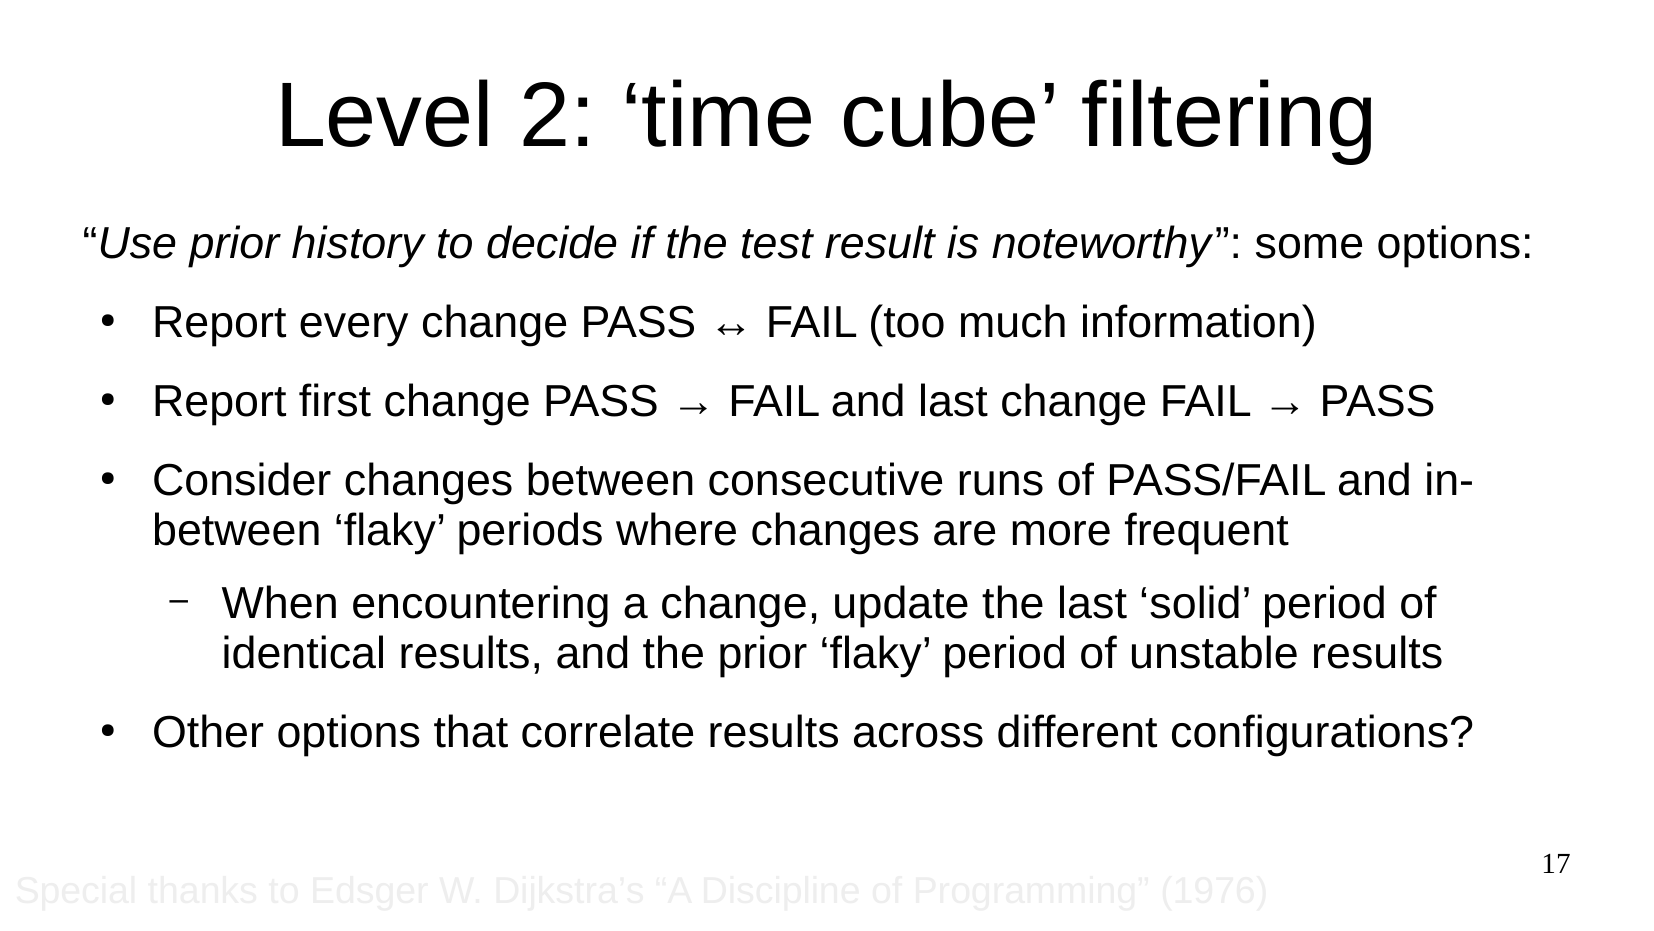

Level 2: ‘time cube’ filtering
# “Use prior history to decide if the test result is noteworthy”: some options:
Report every change PASS ↔ FAIL (too much information)
Report first change PASS → FAIL and last change FAIL → PASS
Consider changes between consecutive runs of PASS/FAIL and in-between ‘flaky’ periods where changes are more frequent
When encountering a change, update the last ‘solid’ period of identical results, and the prior ‘flaky’ period of unstable results
Other options that correlate results across different configurations?
17
Special thanks to Edsger W. Dijkstra’s “A Discipline of Programming” (1976)